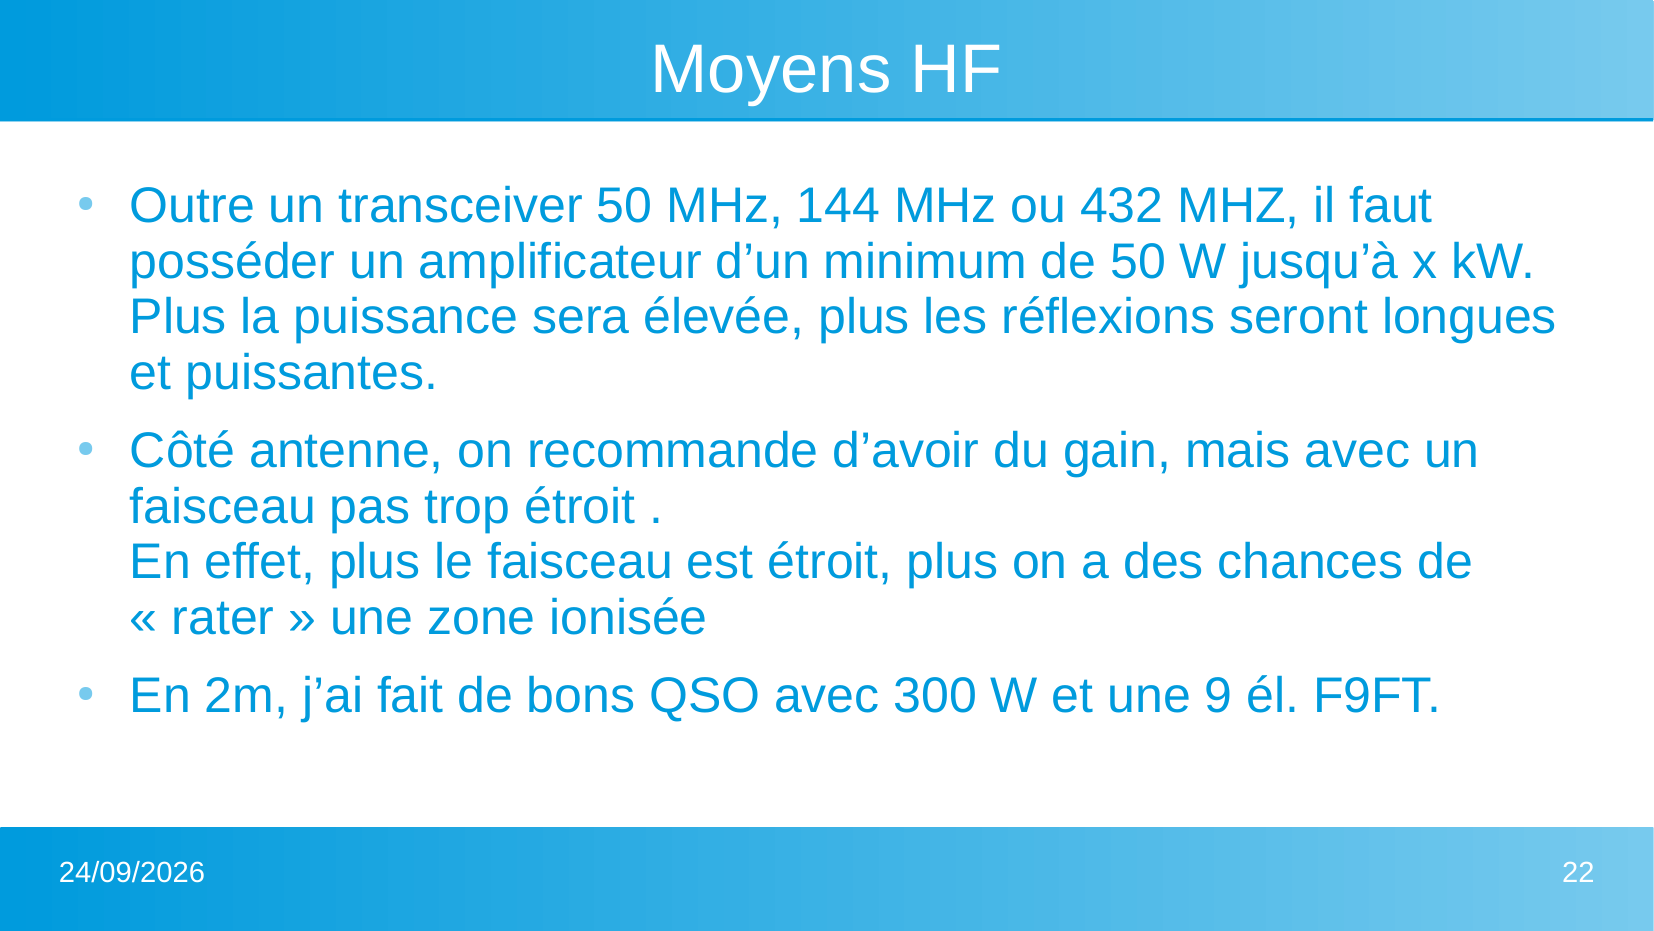

# Moyens HF
Outre un transceiver 50 MHz, 144 MHz ou 432 MHZ, il faut posséder un amplificateur d’un minimum de 50 W jusqu’à x kW.
Plus la puissance sera élevée, plus les réflexions seront longues et puissantes.
Côté antenne, on recommande d’avoir du gain, mais avec un faisceau pas trop étroit .
En effet, plus le faisceau est étroit, plus on a des chances de « rater » une zone ionisée
En 2m, j’ai fait de bons QSO avec 300 W et une 9 él. F9FT.
22